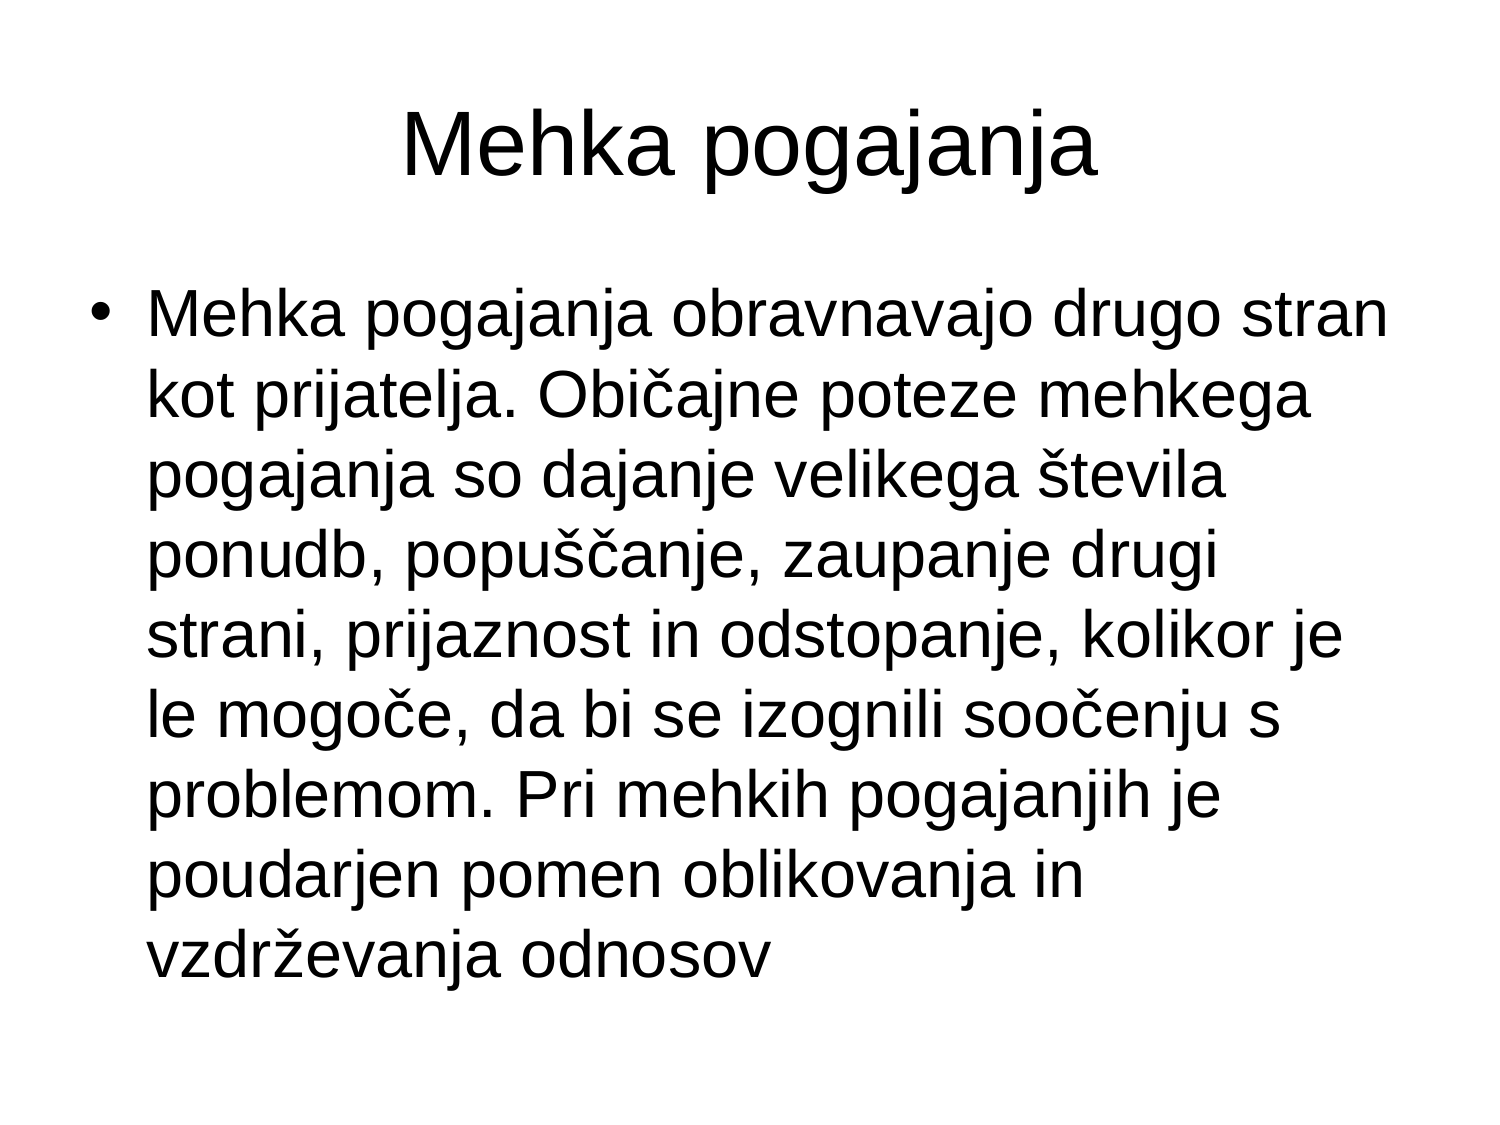

# Mehka pogajanja
Mehka pogajanja obravnavajo drugo stran kot prijatelja. Običajne poteze mehkega pogajanja so dajanje velikega števila ponudb, popuščanje, zaupanje drugi strani, prijaznost in odstopanje, kolikor je le mogoče, da bi se izognili soočenju s problemom. Pri mehkih pogajanjih je poudarjen pomen oblikovanja in vzdrževanja odnosov